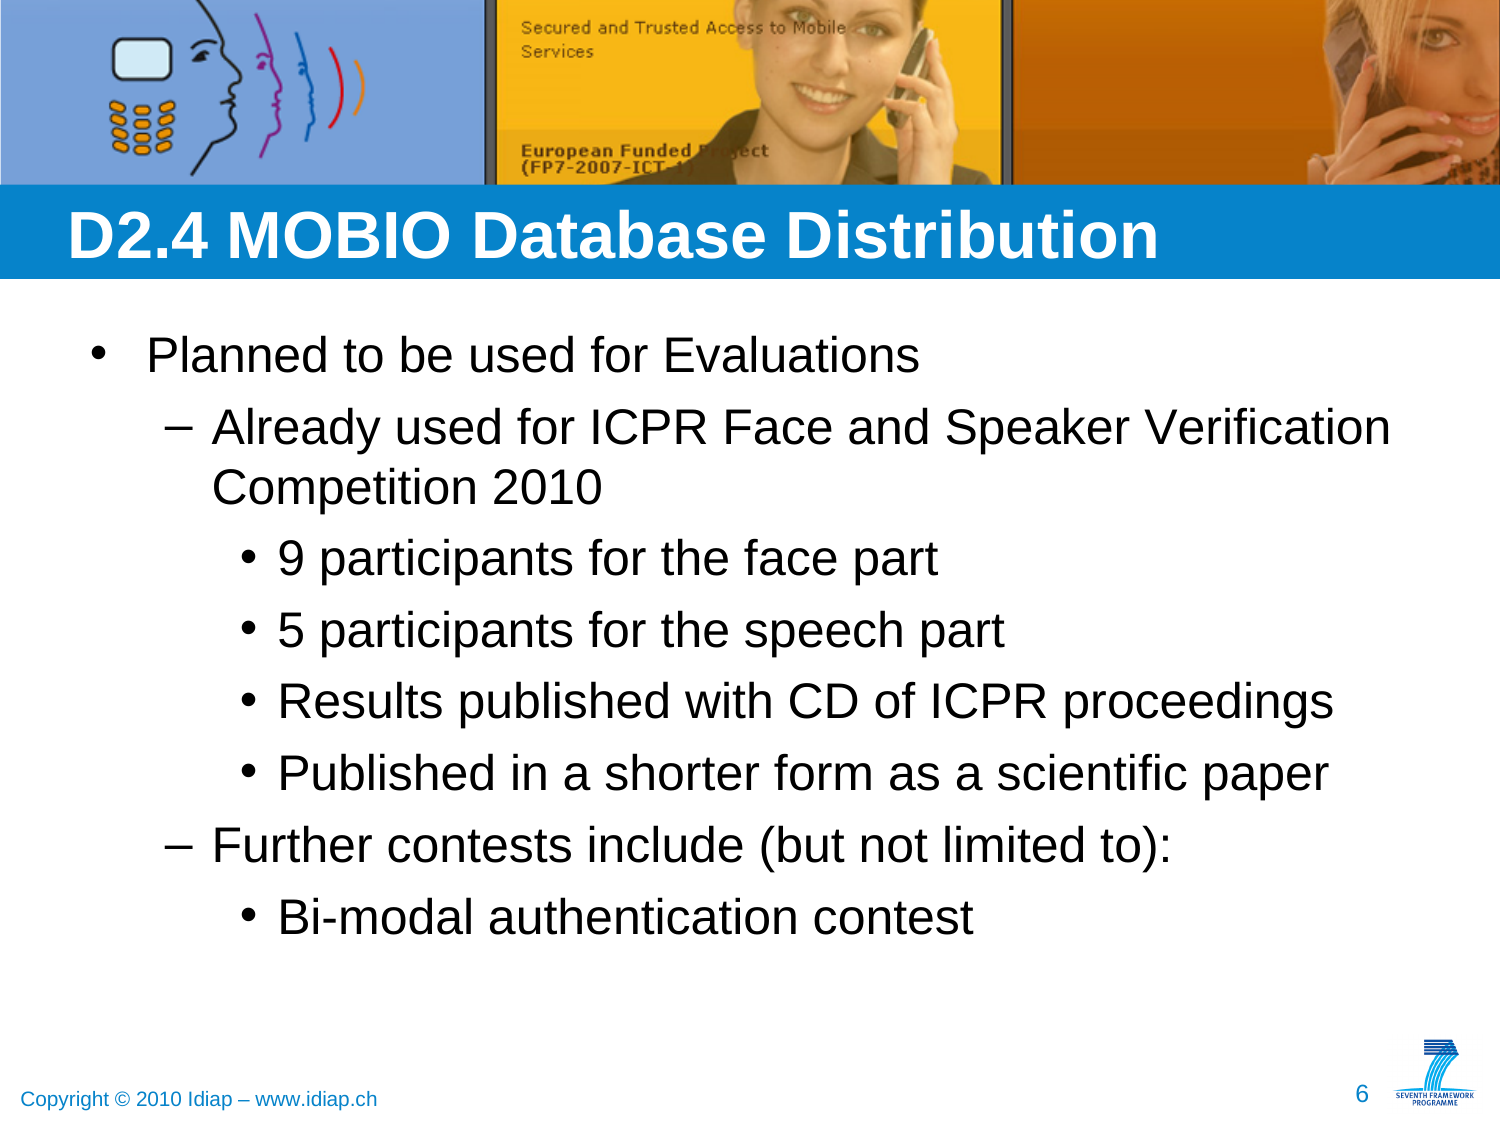

# D2.4 MOBIO Database Distribution
Planned to be used for Evaluations
Already used for ICPR Face and Speaker Verification Competition 2010
9 participants for the face part
5 participants for the speech part
Results published with CD of ICPR proceedings
Published in a shorter form as a scientific paper
Further contests include (but not limited to):
Bi-modal authentication contest